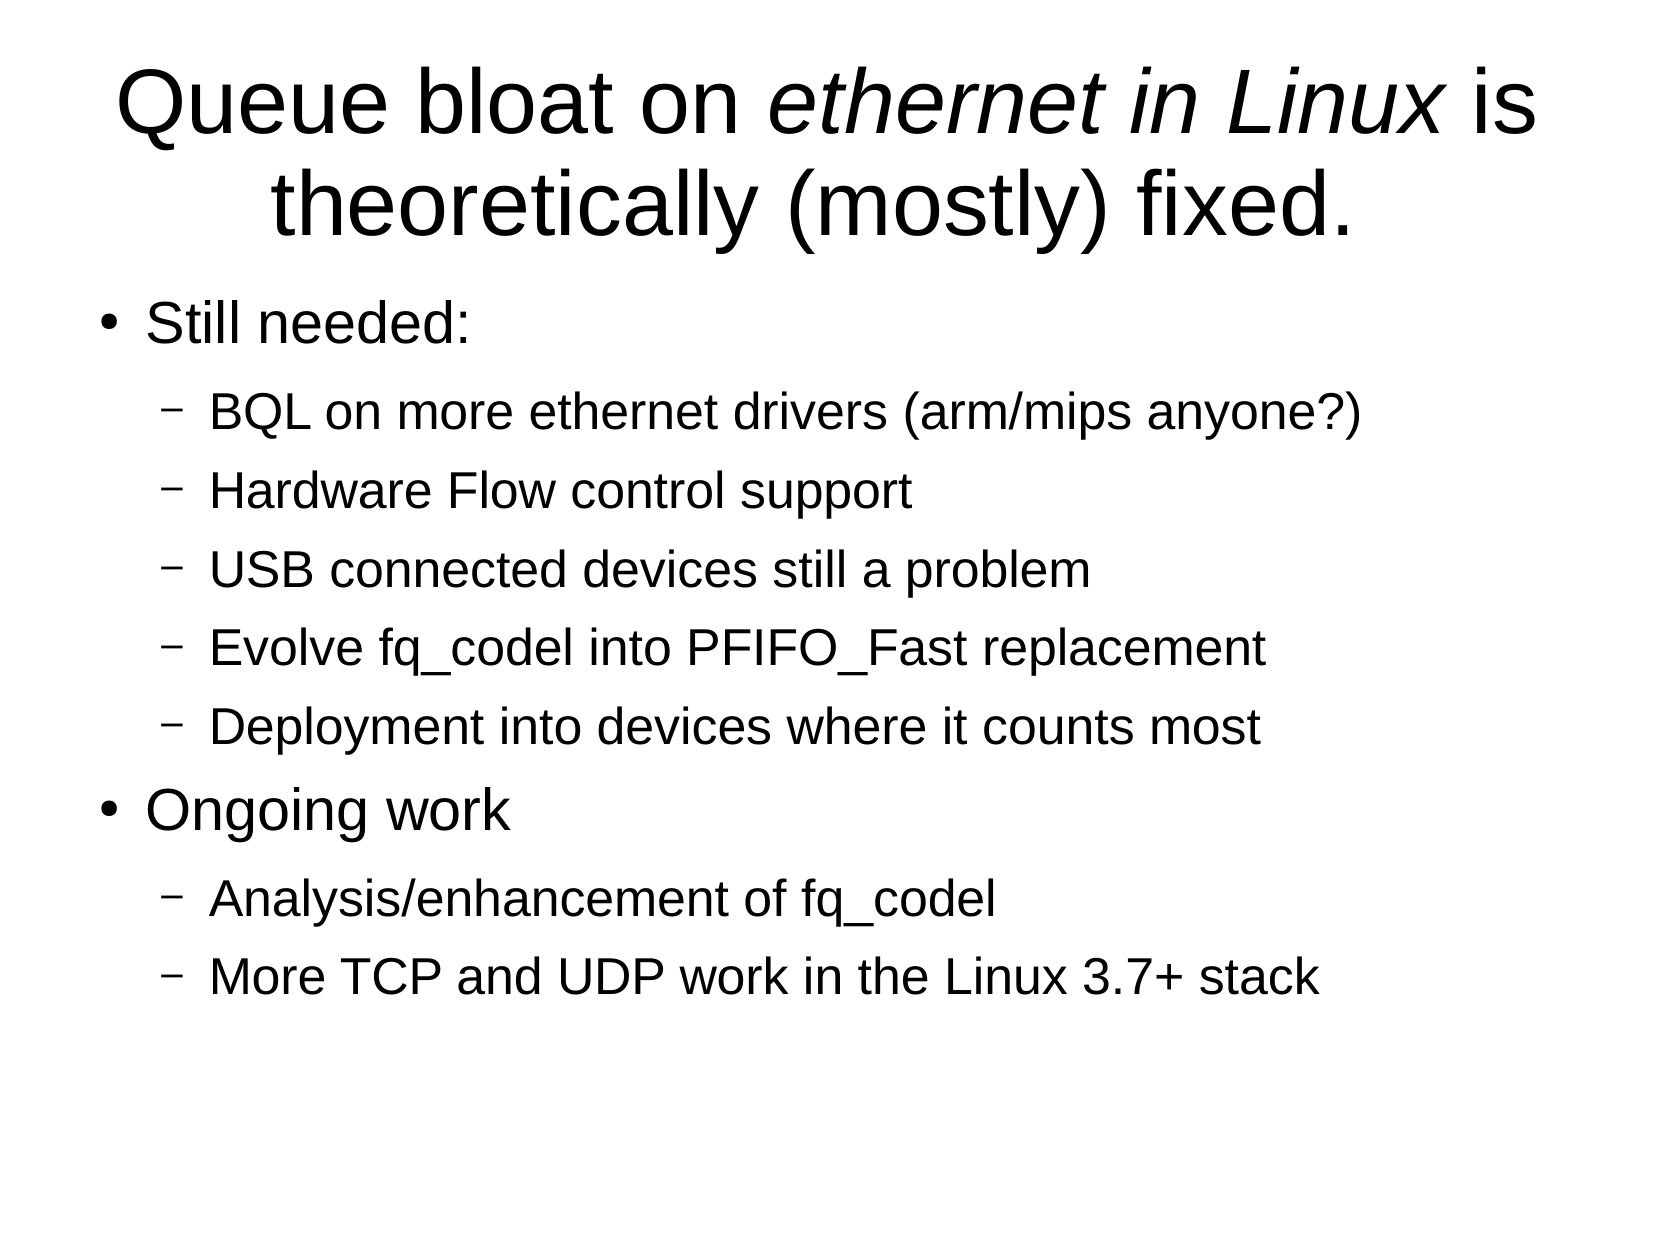

# Queue bloat on ethernet in Linux is theoretically (mostly) fixed.
Still needed:
BQL on more ethernet drivers (arm/mips anyone?)
Hardware Flow control support
USB connected devices still a problem
Evolve fq_codel into PFIFO_Fast replacement
Deployment into devices where it counts most
Ongoing work
Analysis/enhancement of fq_codel
More TCP and UDP work in the Linux 3.7+ stack